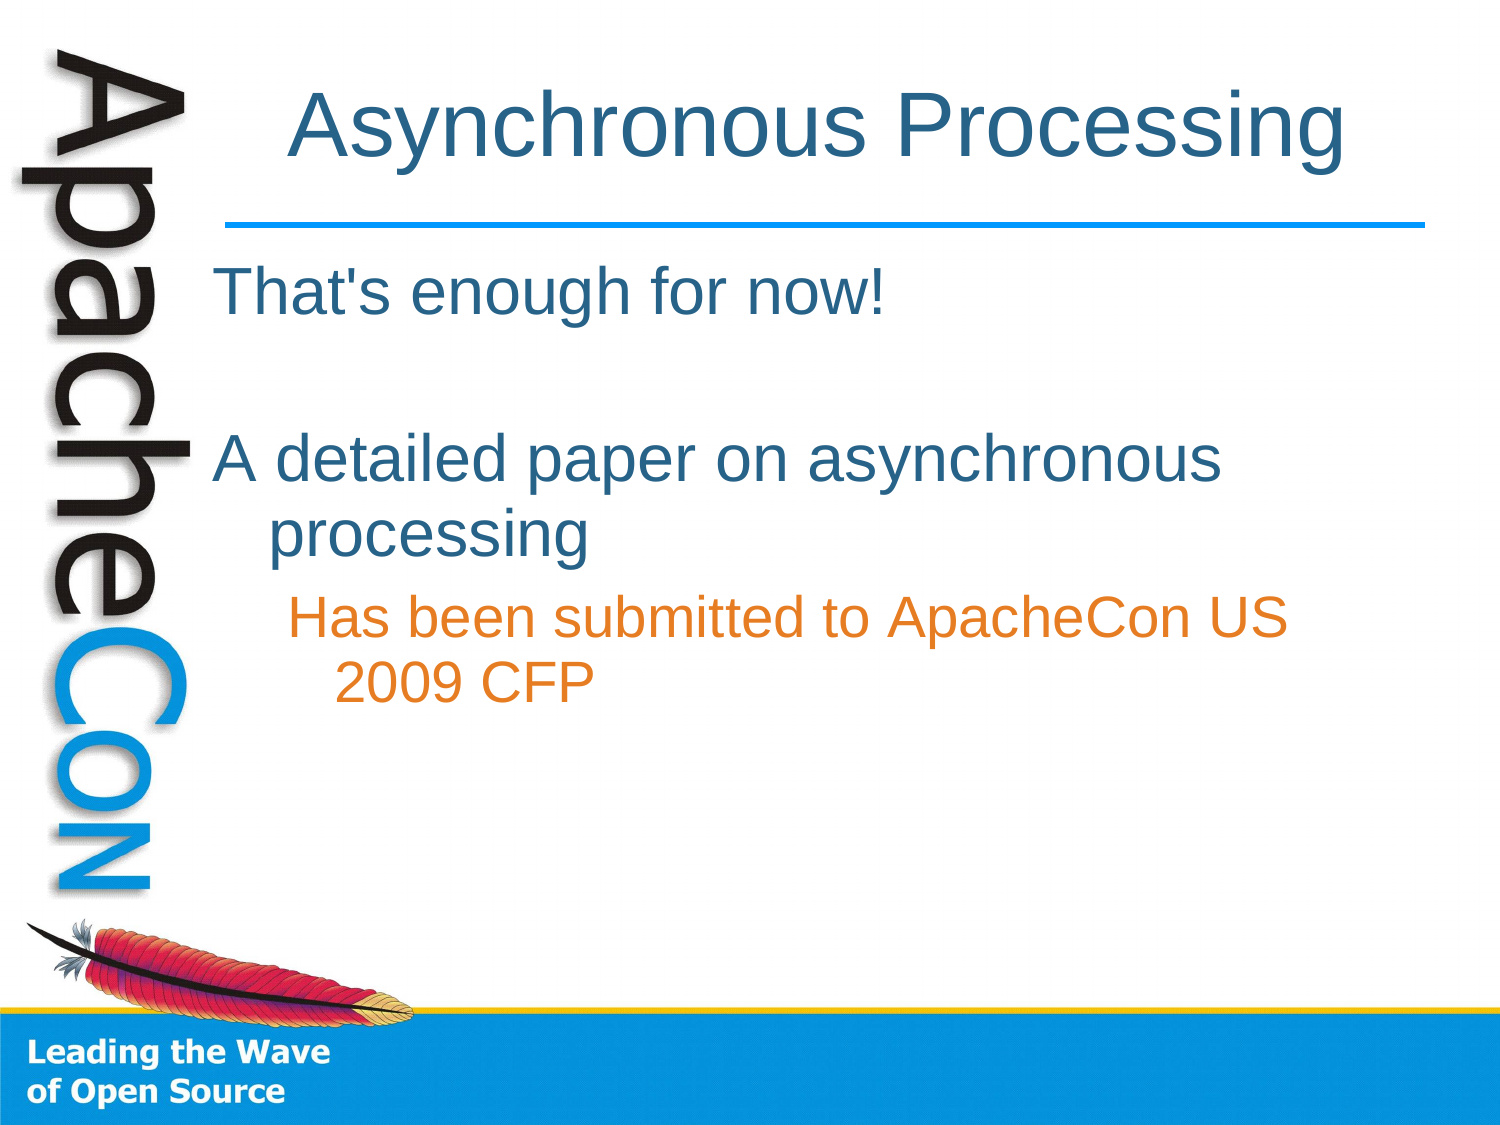

# Asynchronous Processing
That's enough for now!
A detailed paper on asynchronous processing
Has been submitted to ApacheCon US 2009 CFP